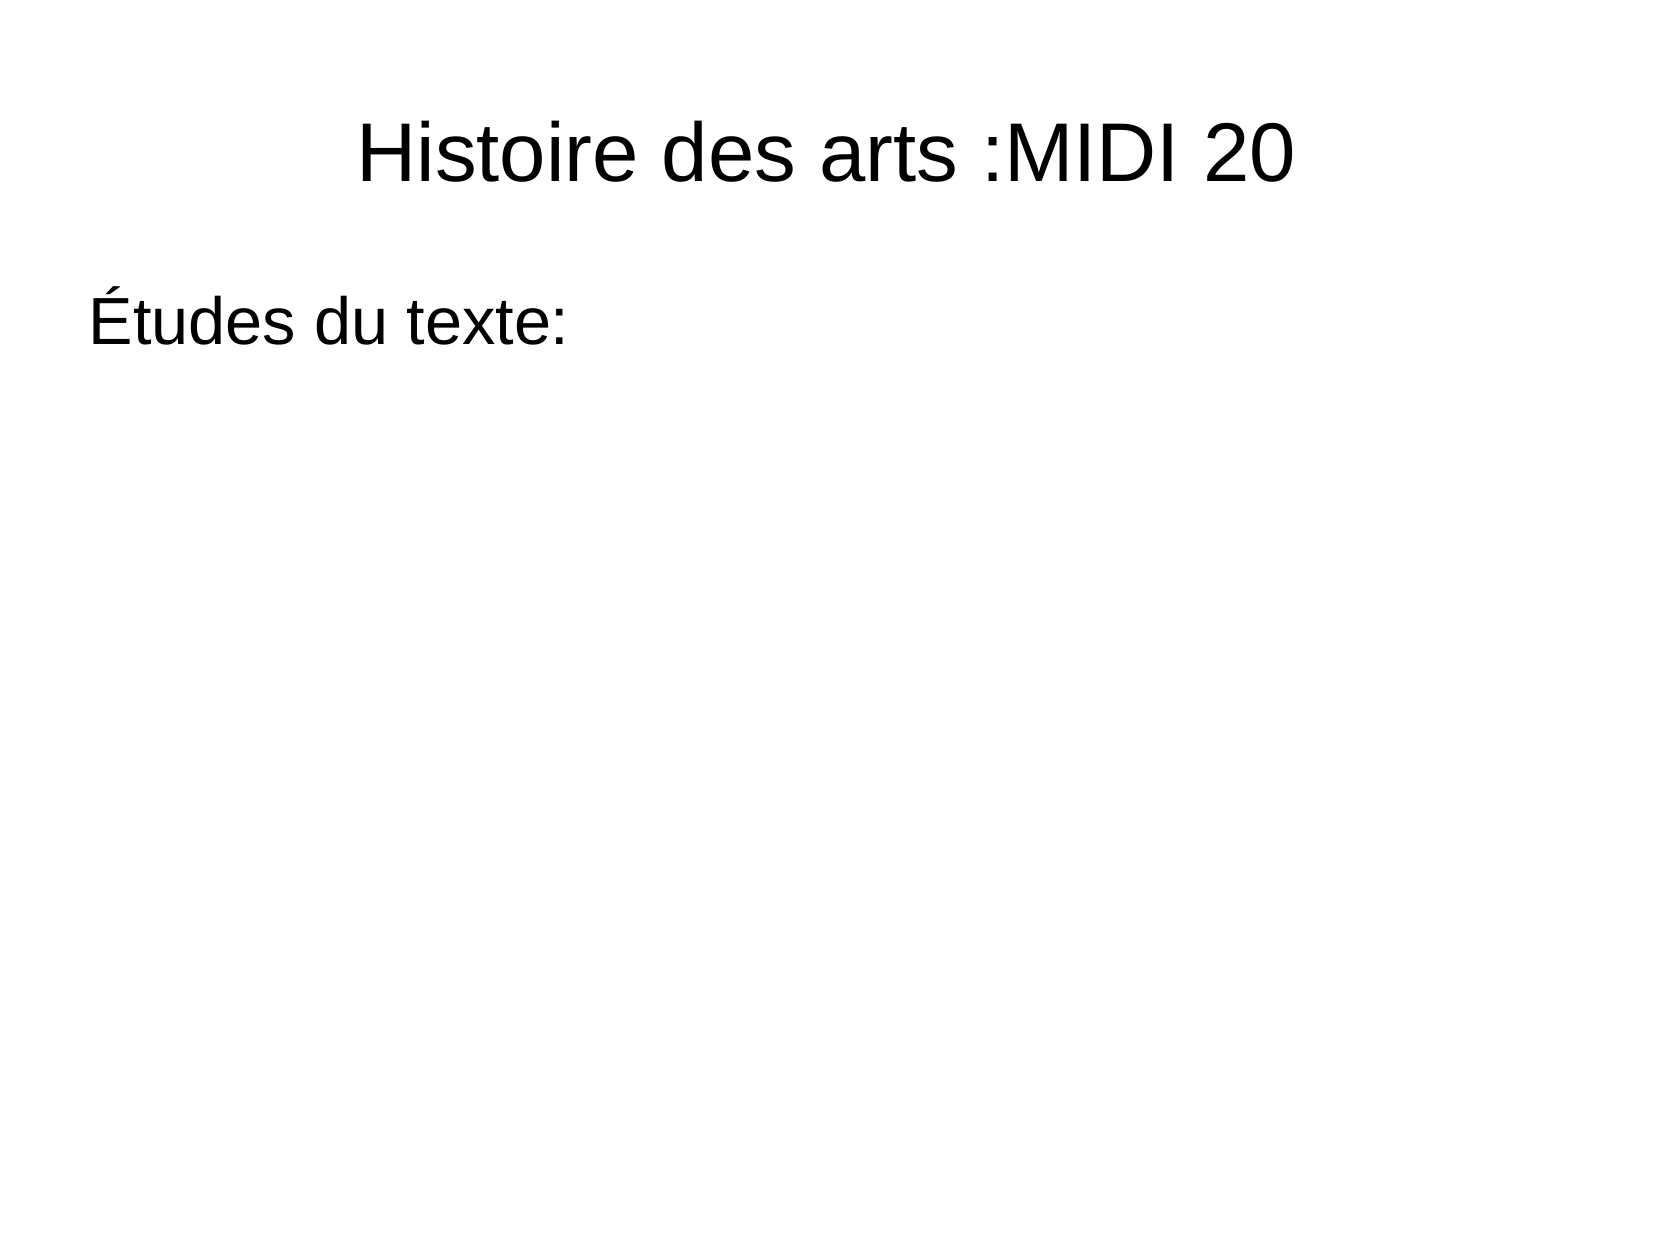

# Histoire des arts :MIDI 20
Études du texte: